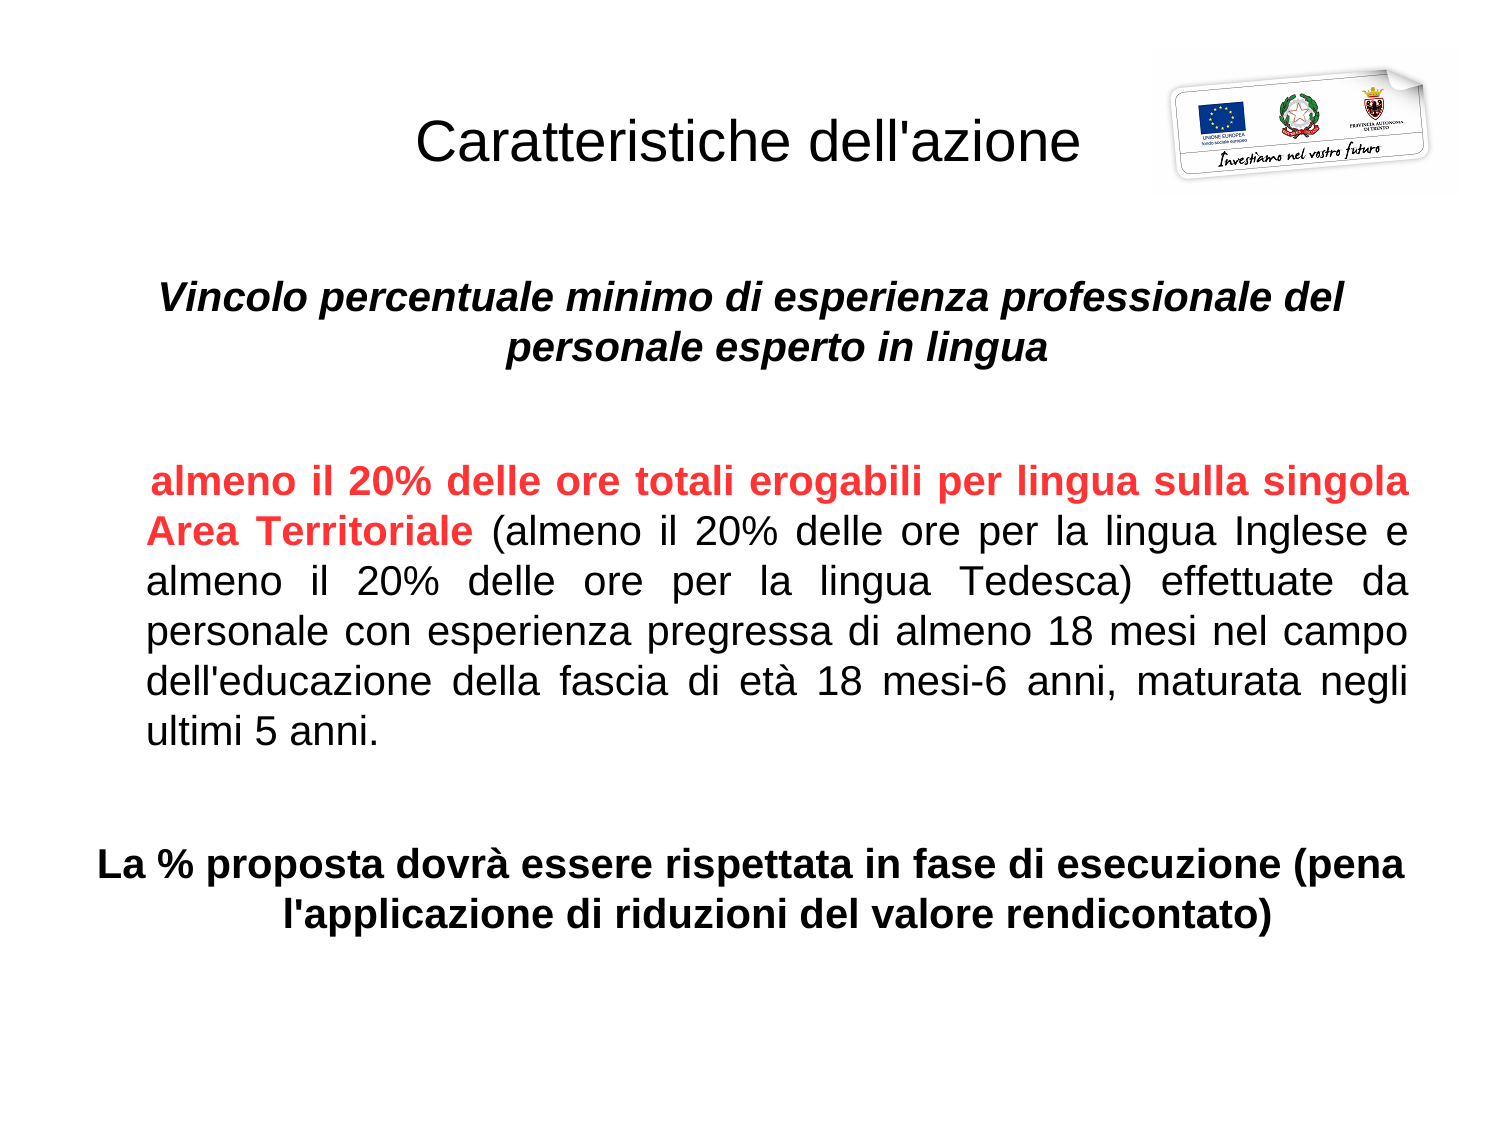

# Caratteristiche dell'azione
Vincolo percentuale minimo di esperienza professionale del personale esperto in lingua
 almeno il 20% delle ore totali erogabili per lingua sulla singola Area Territoriale (almeno il 20% delle ore per la lingua Inglese e almeno il 20% delle ore per la lingua Tedesca) effettuate da personale con esperienza pregressa di almeno 18 mesi nel campo dell'educazione della fascia di età 18 mesi-6 anni, maturata negli ultimi 5 anni.
La % proposta dovrà essere rispettata in fase di esecuzione (pena l'applicazione di riduzioni del valore rendicontato)